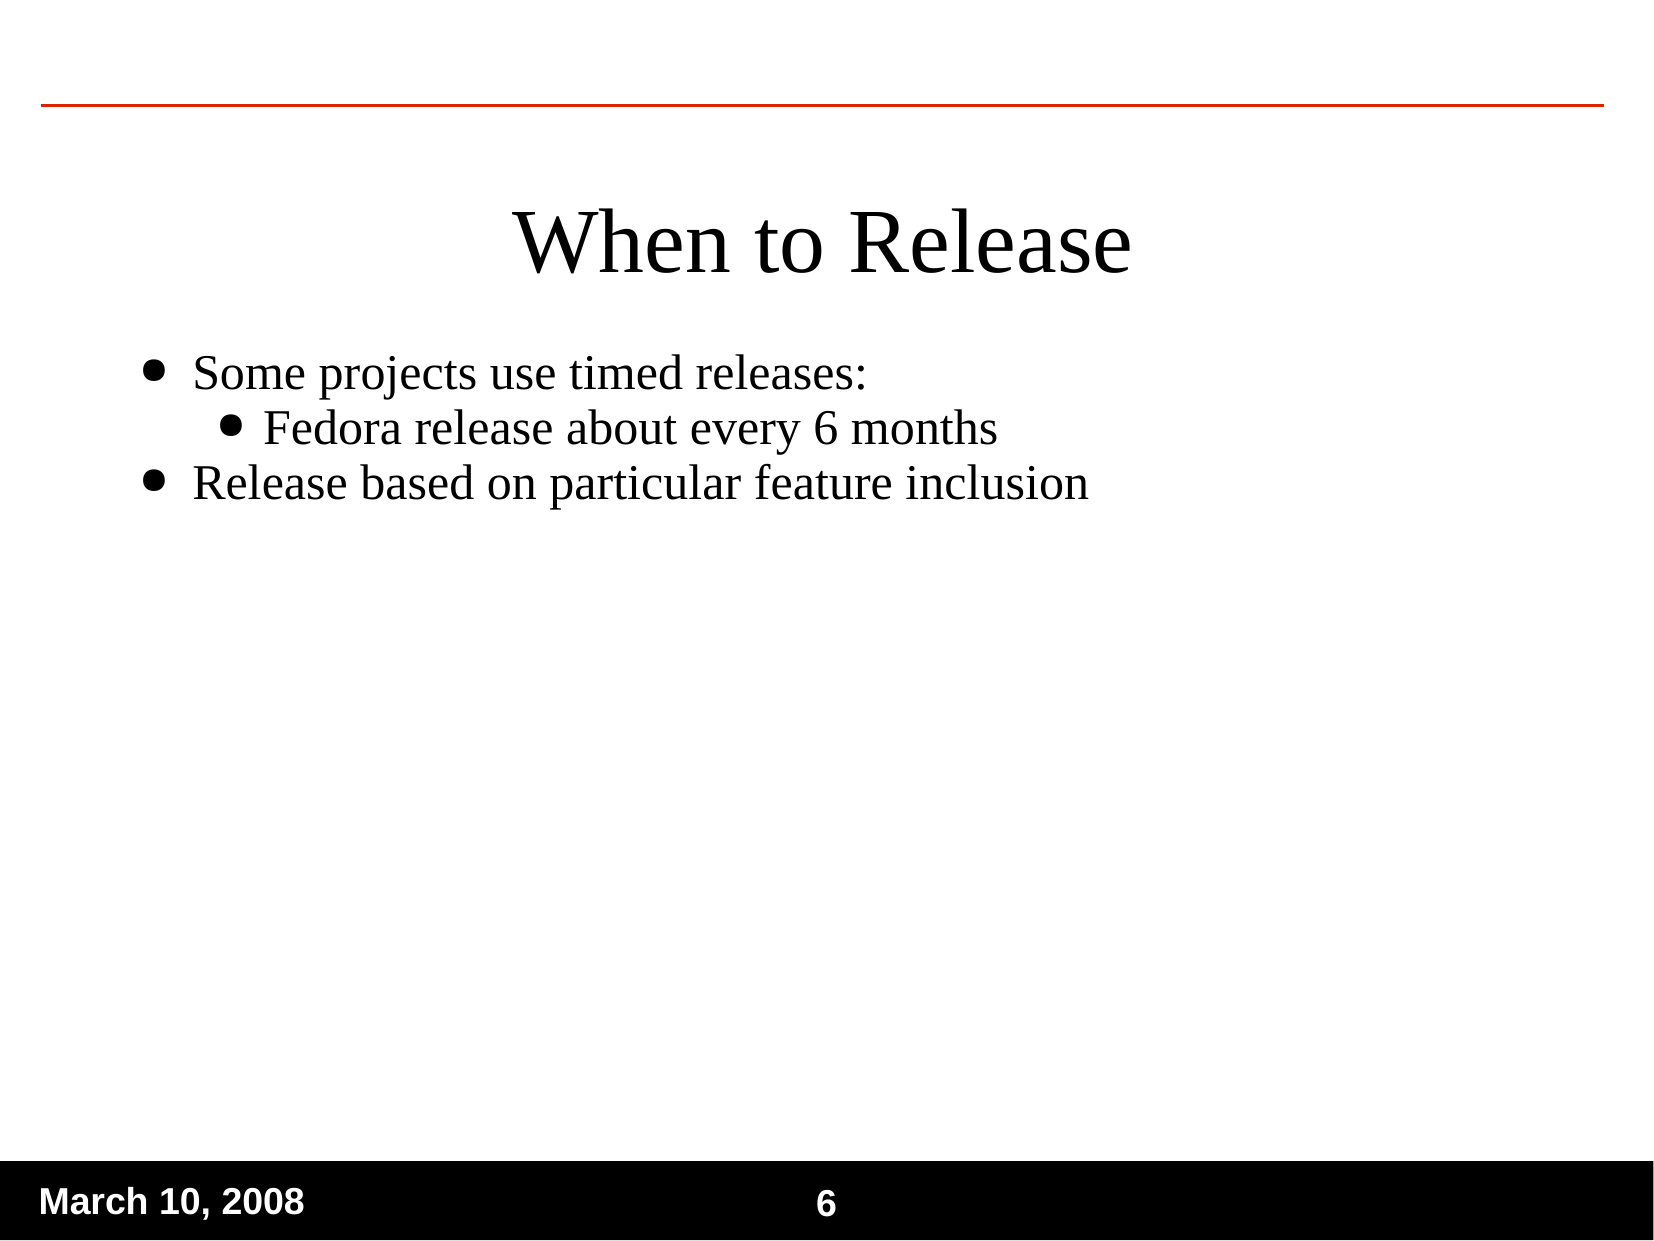

# When to Release
Some projects use timed releases:
Fedora release about every 6 months
Release based on particular feature inclusion